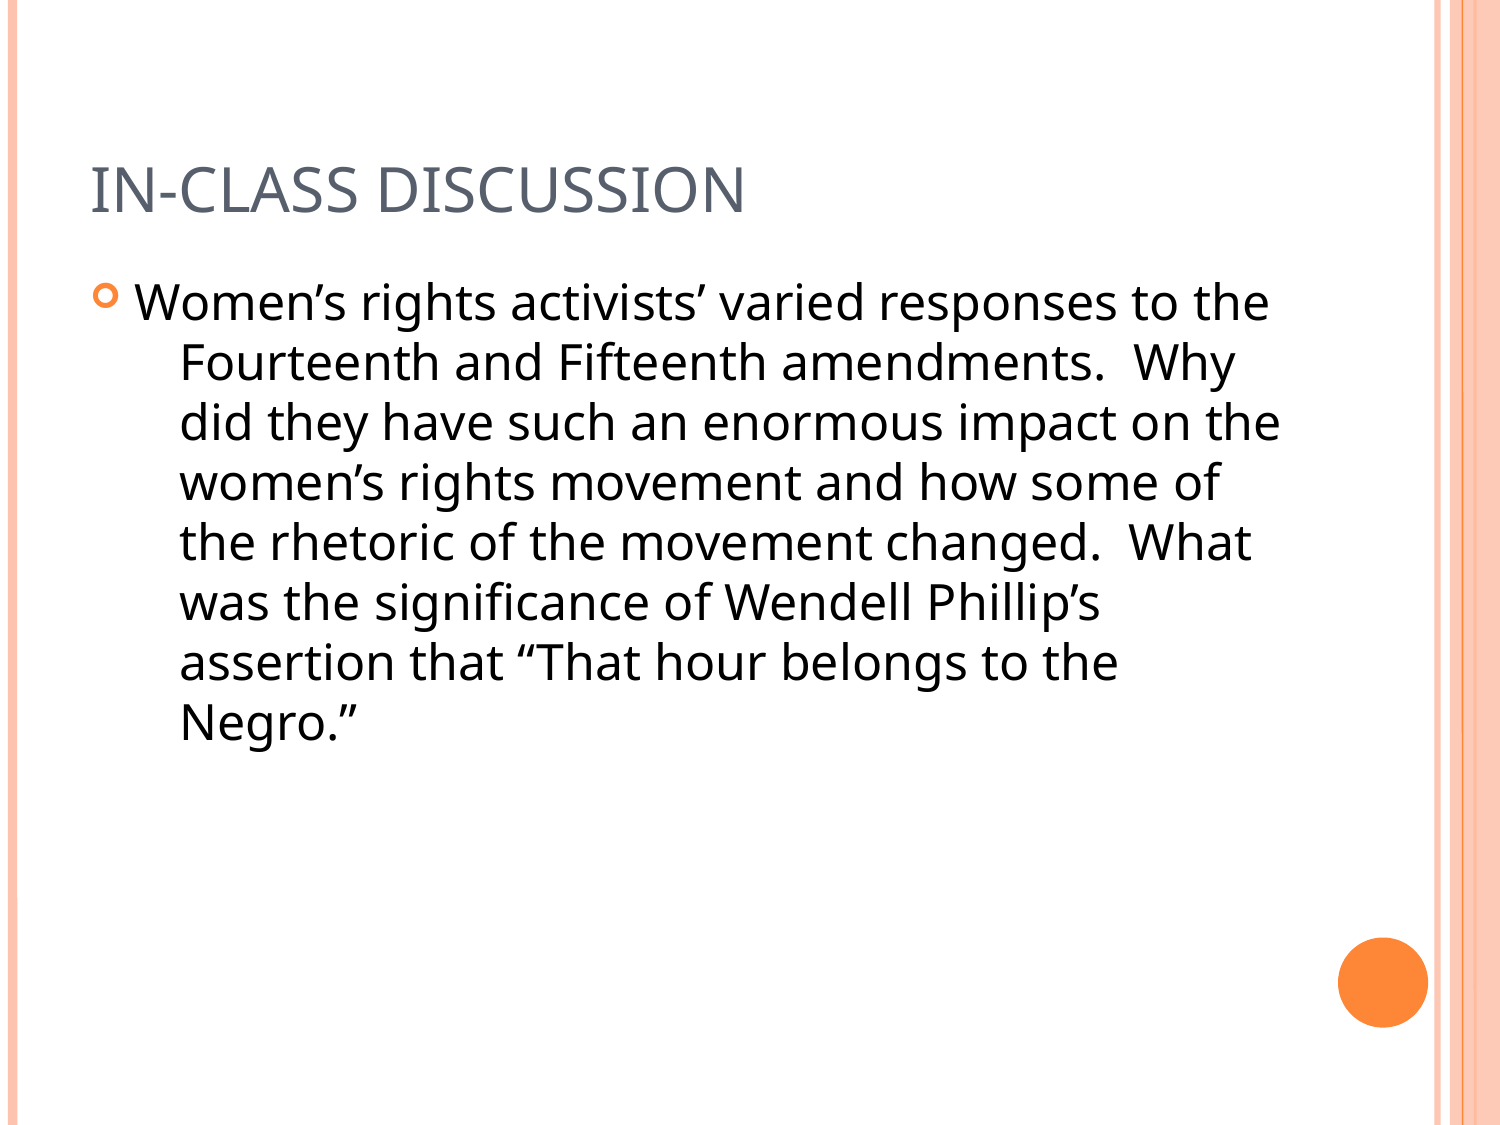

# In-class Discussion
Women’s rights activists’ varied responses to the Fourteenth and Fifteenth amendments. Why did they have such an enormous impact on the women’s rights movement and how some of the rhetoric of the movement changed. What was the significance of Wendell Phillip’s assertion that “That hour belongs to the Negro.”